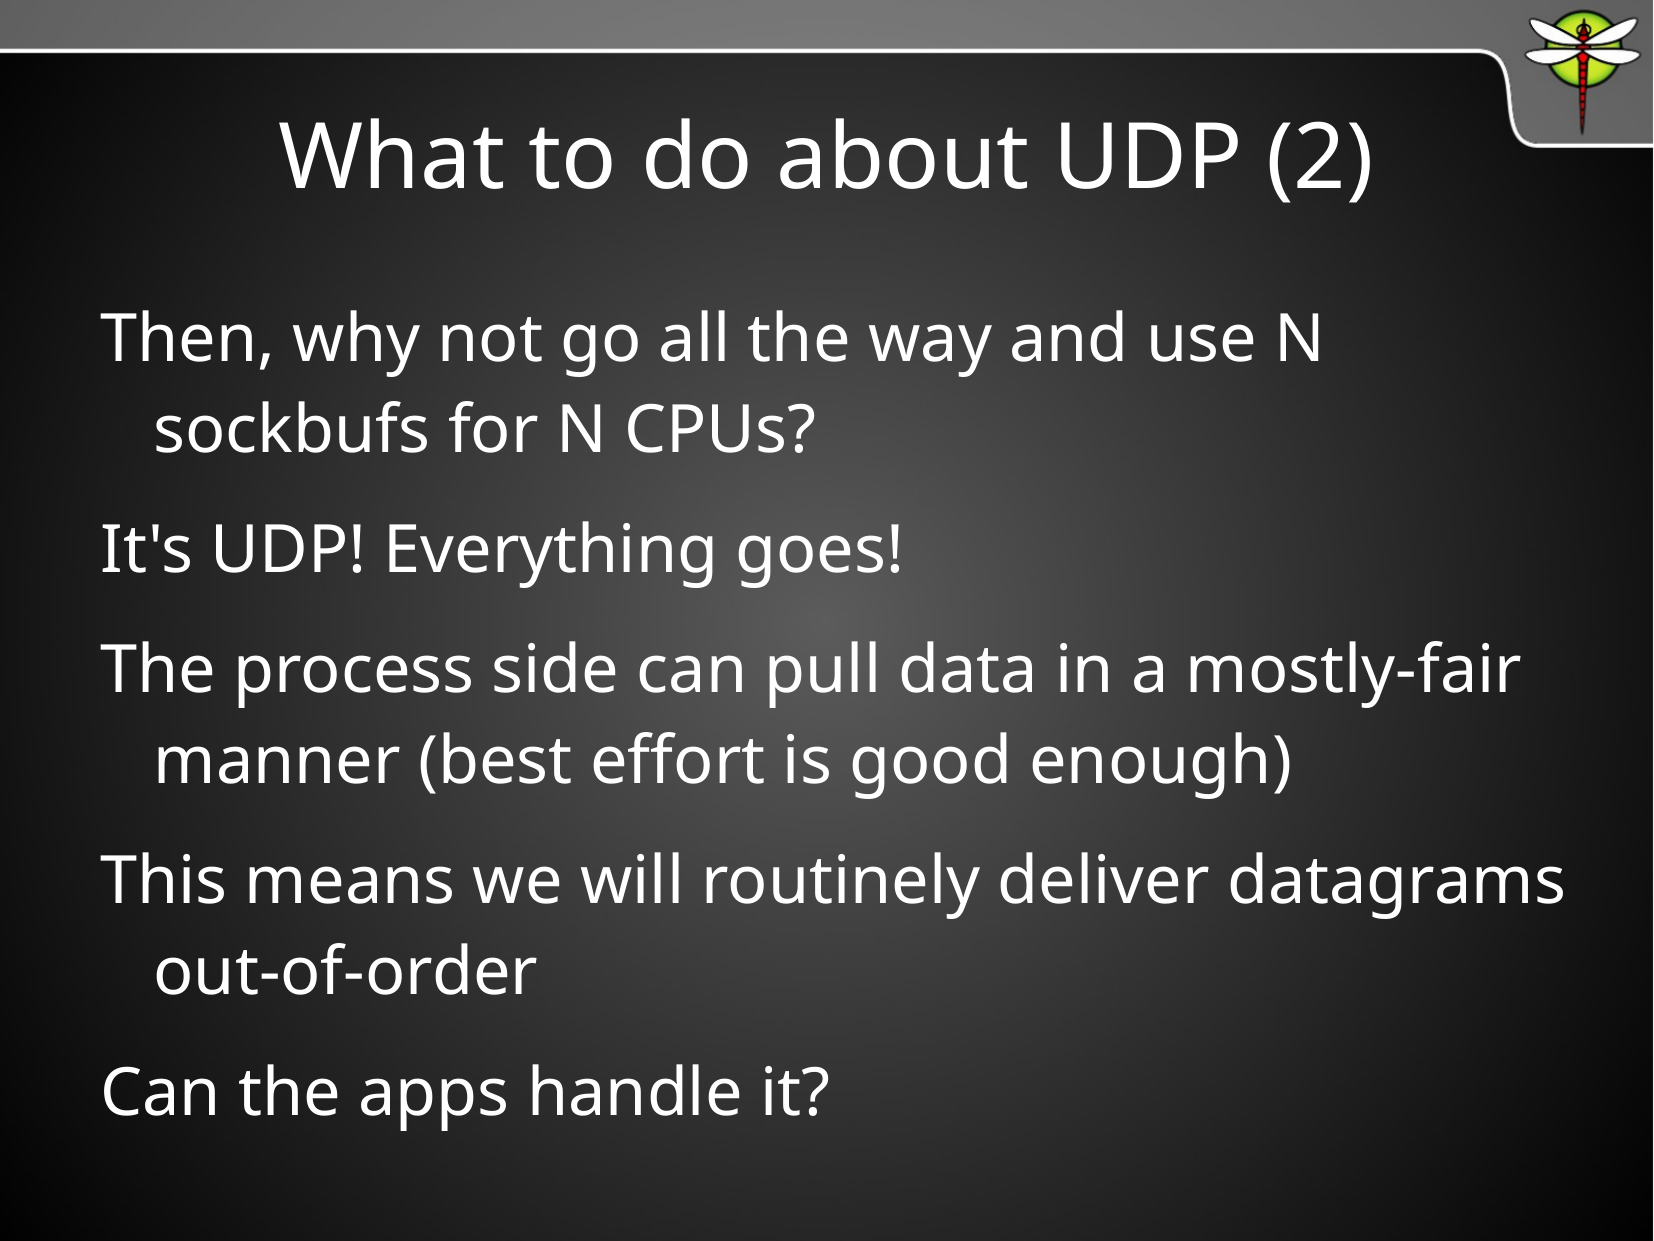

# What to do about UDP (2)
Then, why not go all the way and use N sockbufs for N CPUs?
It's UDP! Everything goes!
The process side can pull data in a mostly-fair manner (best effort is good enough)
This means we will routinely deliver datagrams out-of-order
Can the apps handle it?